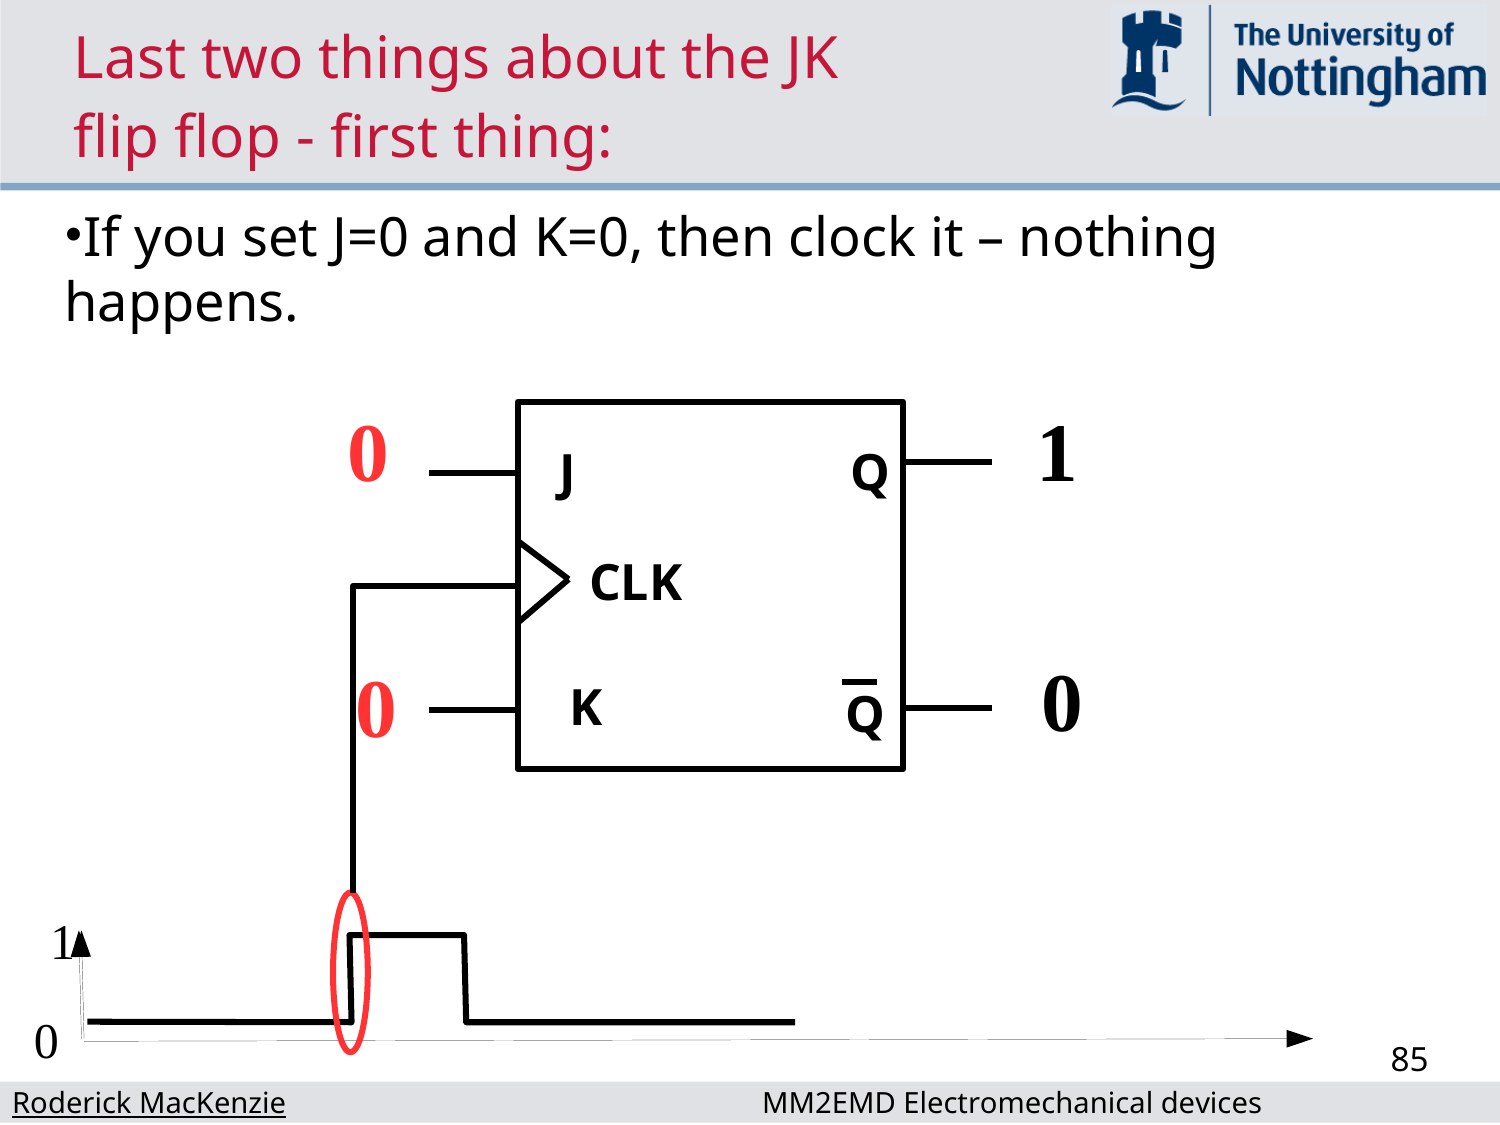

# Last two things about the JK flip flop - first thing:
If you set J=0 and K=0, then clock it – nothing happens.
0
1
J
Q
CLK
0
0
K
Q
1
0